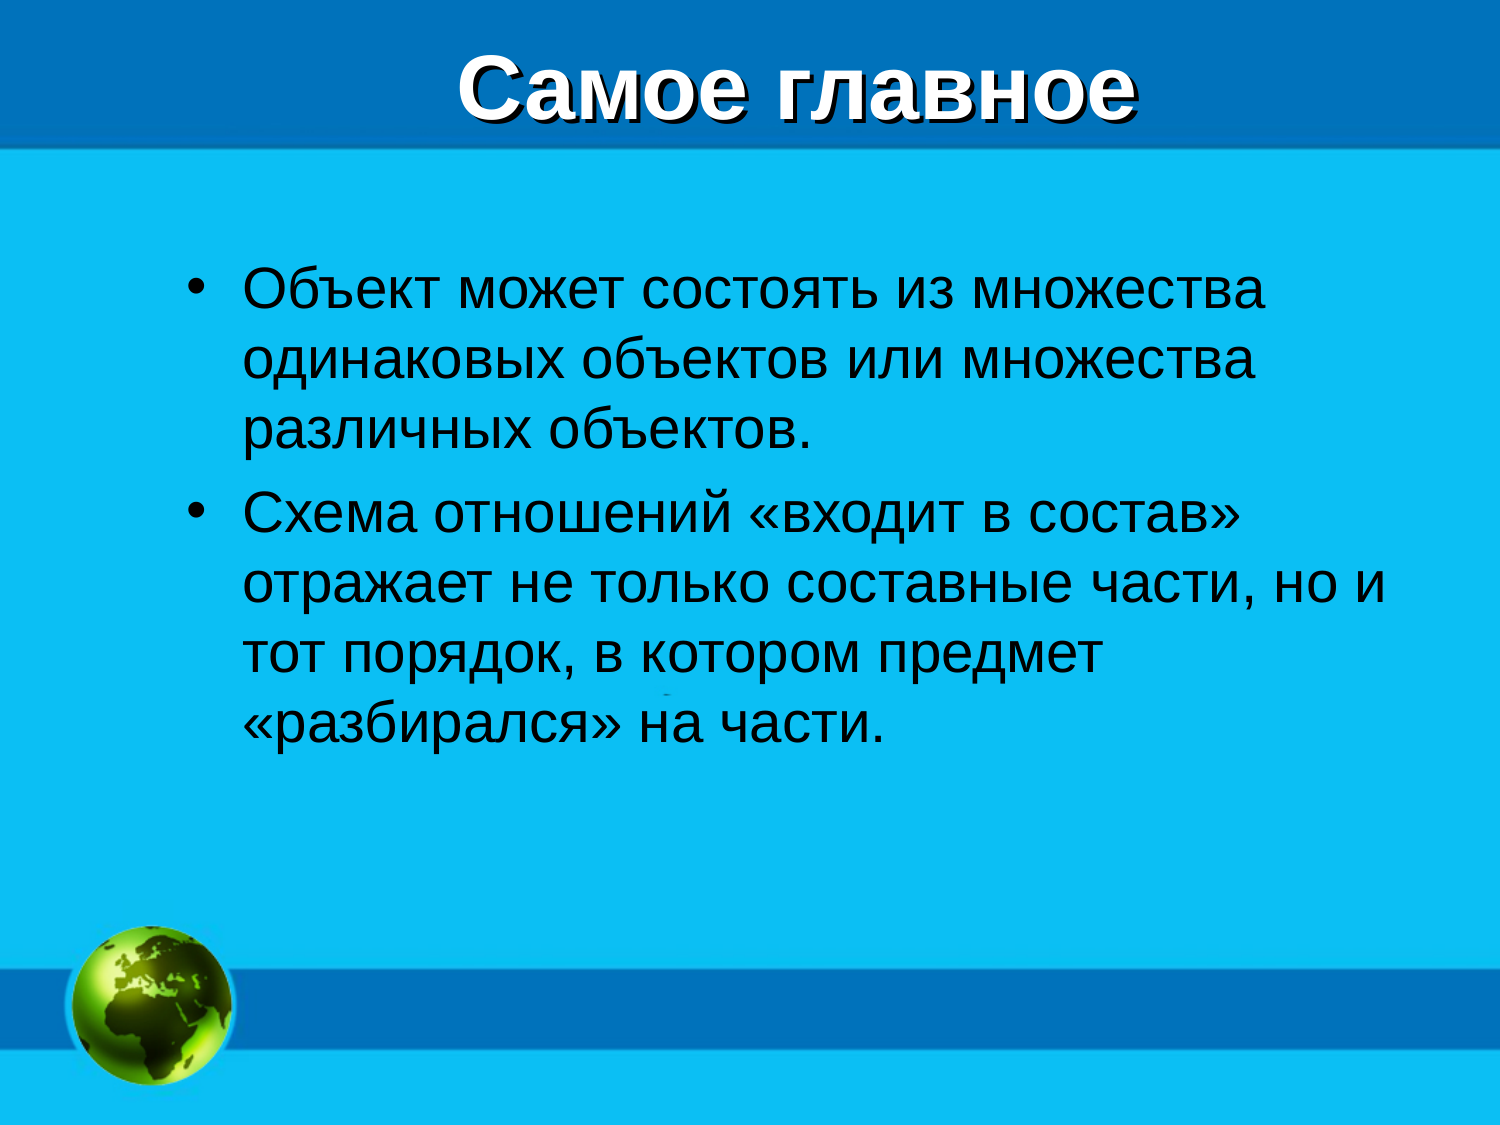

# Самое главное
Объект может состоять из множества одинаковых объектов или множества различных объектов.
Схема отношений «входит в состав» отражает не только составные части, но и тот порядок, в котором предмет «разбирался» на части.